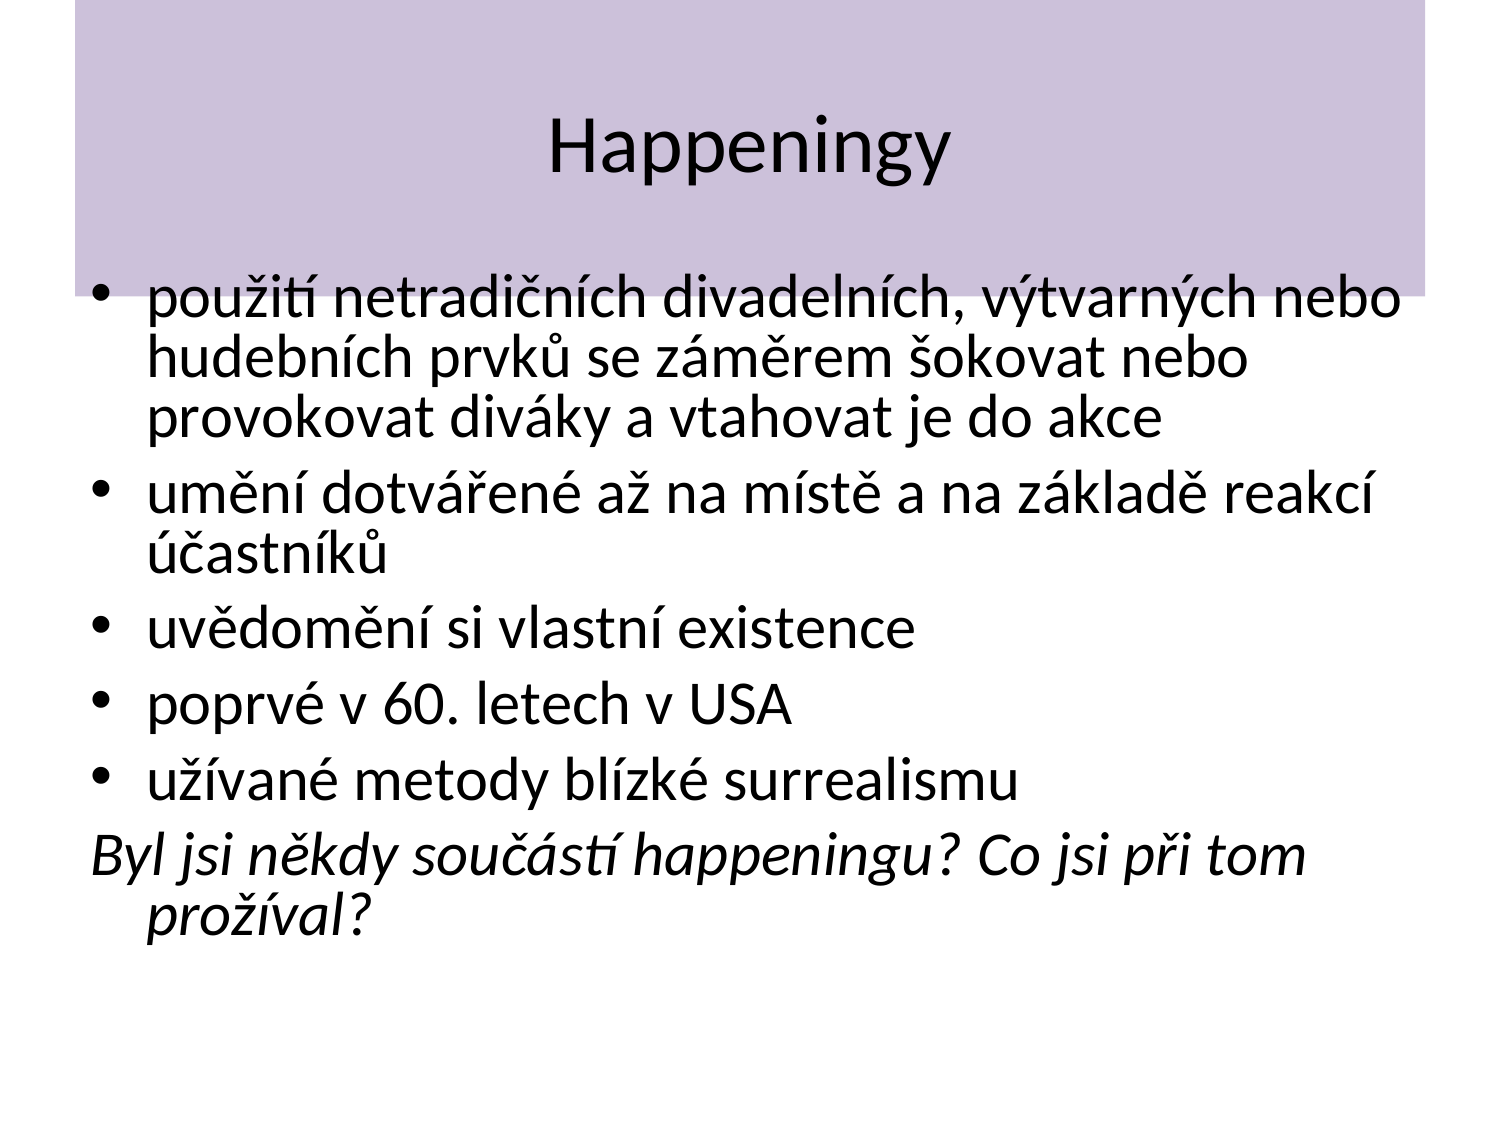

# Happeningy
použití netradičních divadelních, výtvarných nebo hudebních prvků se záměrem šokovat nebo provokovat diváky a vtahovat je do akce
umění dotvářené až na místě a na základě reakcí účastníků
uvědomění si vlastní existence
poprvé v 60. letech v USA
užívané metody blízké surrealismu
Byl jsi někdy součástí happeningu? Co jsi při tom prožíval?